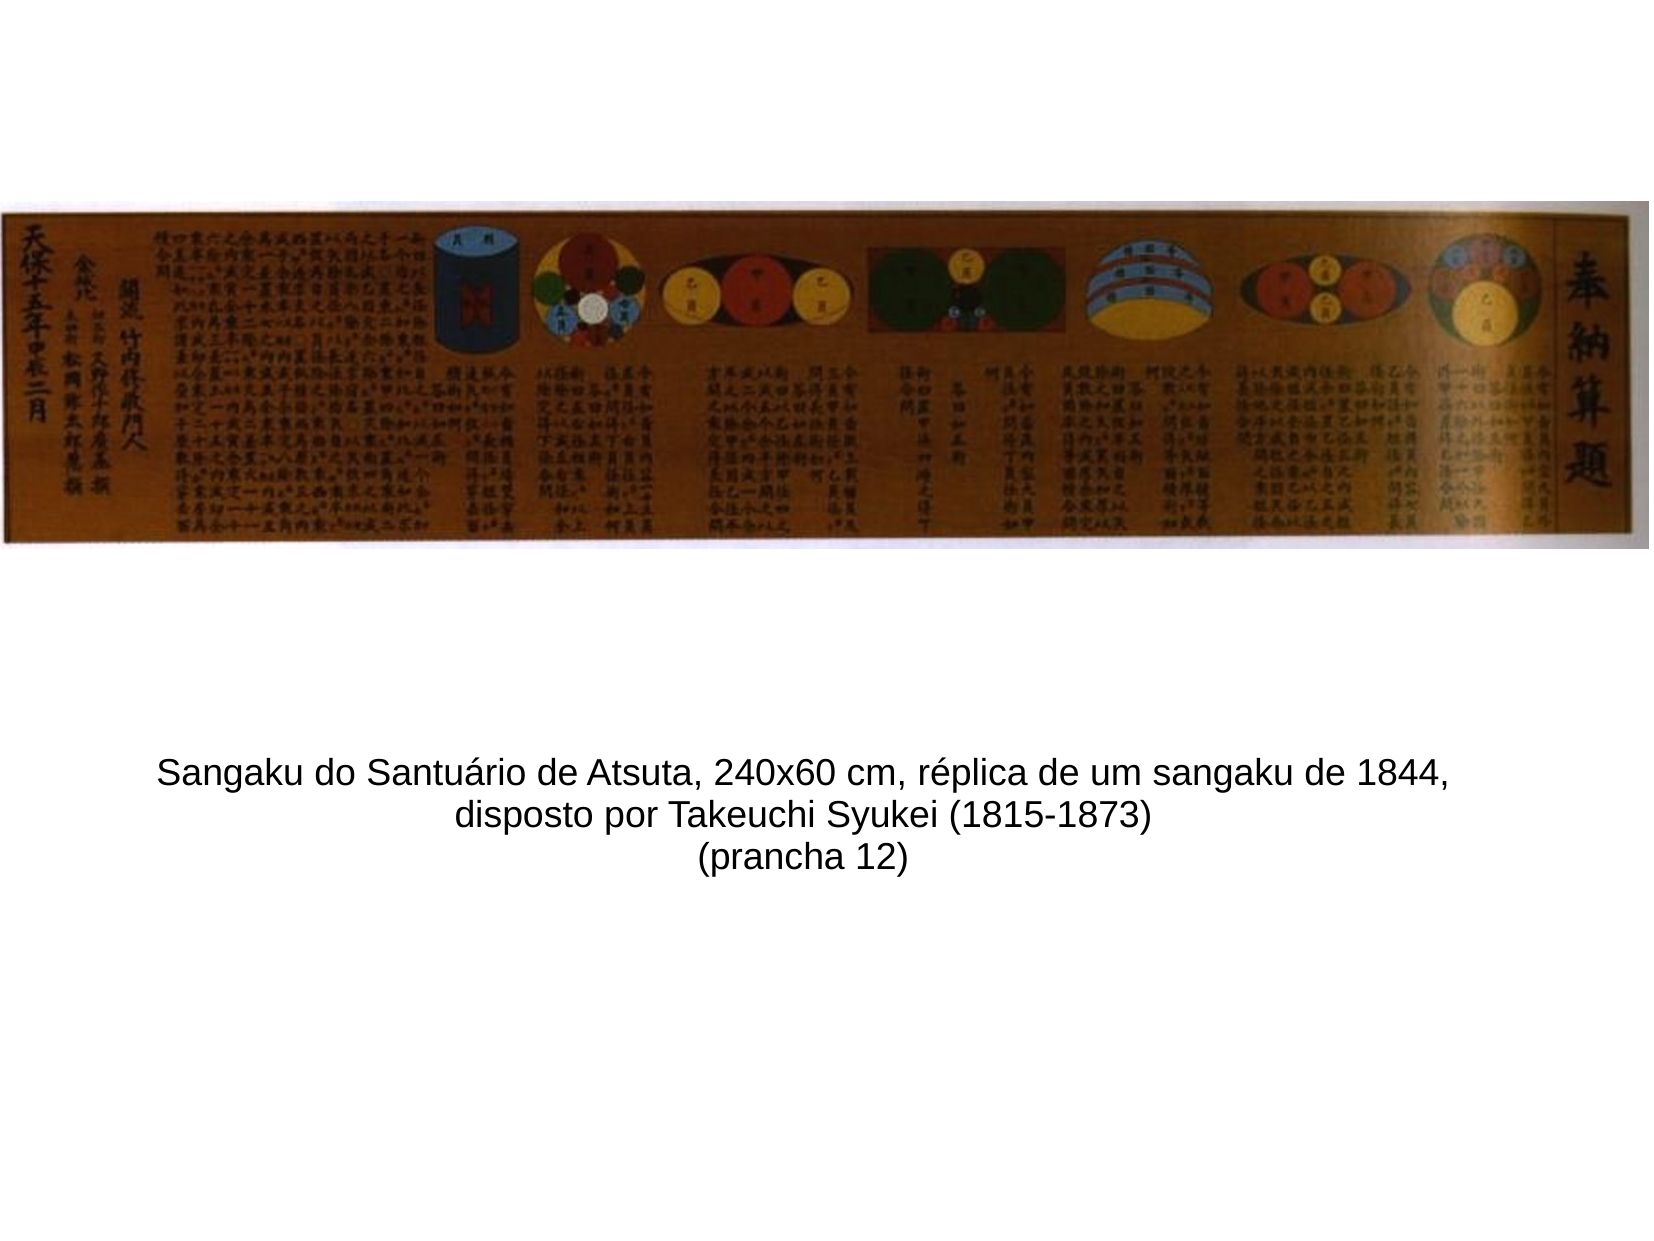

Sangaku do Santuário de Atsuta, 240x60 cm, réplica de um sangaku de 1844,
disposto por Takeuchi Syukei (1815-1873)
(prancha 12)